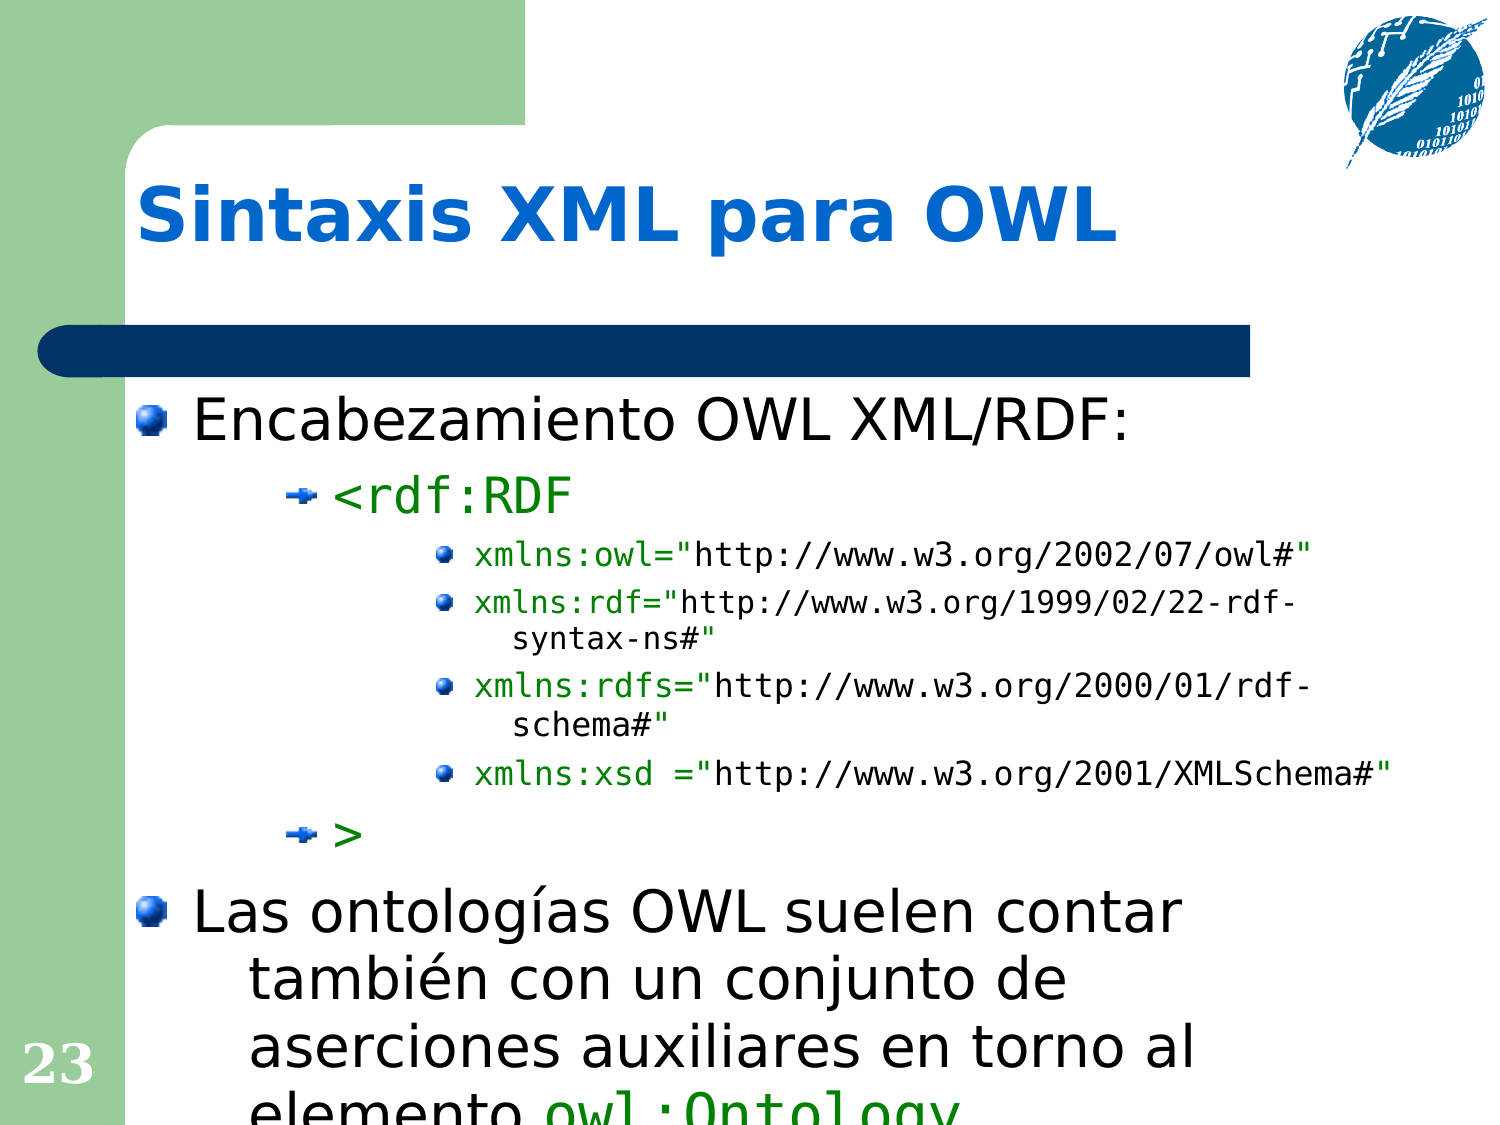

# Sintaxis XML para OWL
Encabezamiento OWL XML/RDF:
<rdf:RDF
xmlns:owl="http://www.w3.org/2002/07/owl#"
xmlns:rdf="http://www.w3.org/1999/02/22-rdf-syntax-ns#"
xmlns:rdfs="http://www.w3.org/2000/01/rdf-schema#"
xmlns:xsd ="http://www.w3.org/2001/XMLSchema#"
>
Las ontologías OWL suelen contar también con un conjunto de aserciones auxiliares en torno al elemento owl:Ontology.
23